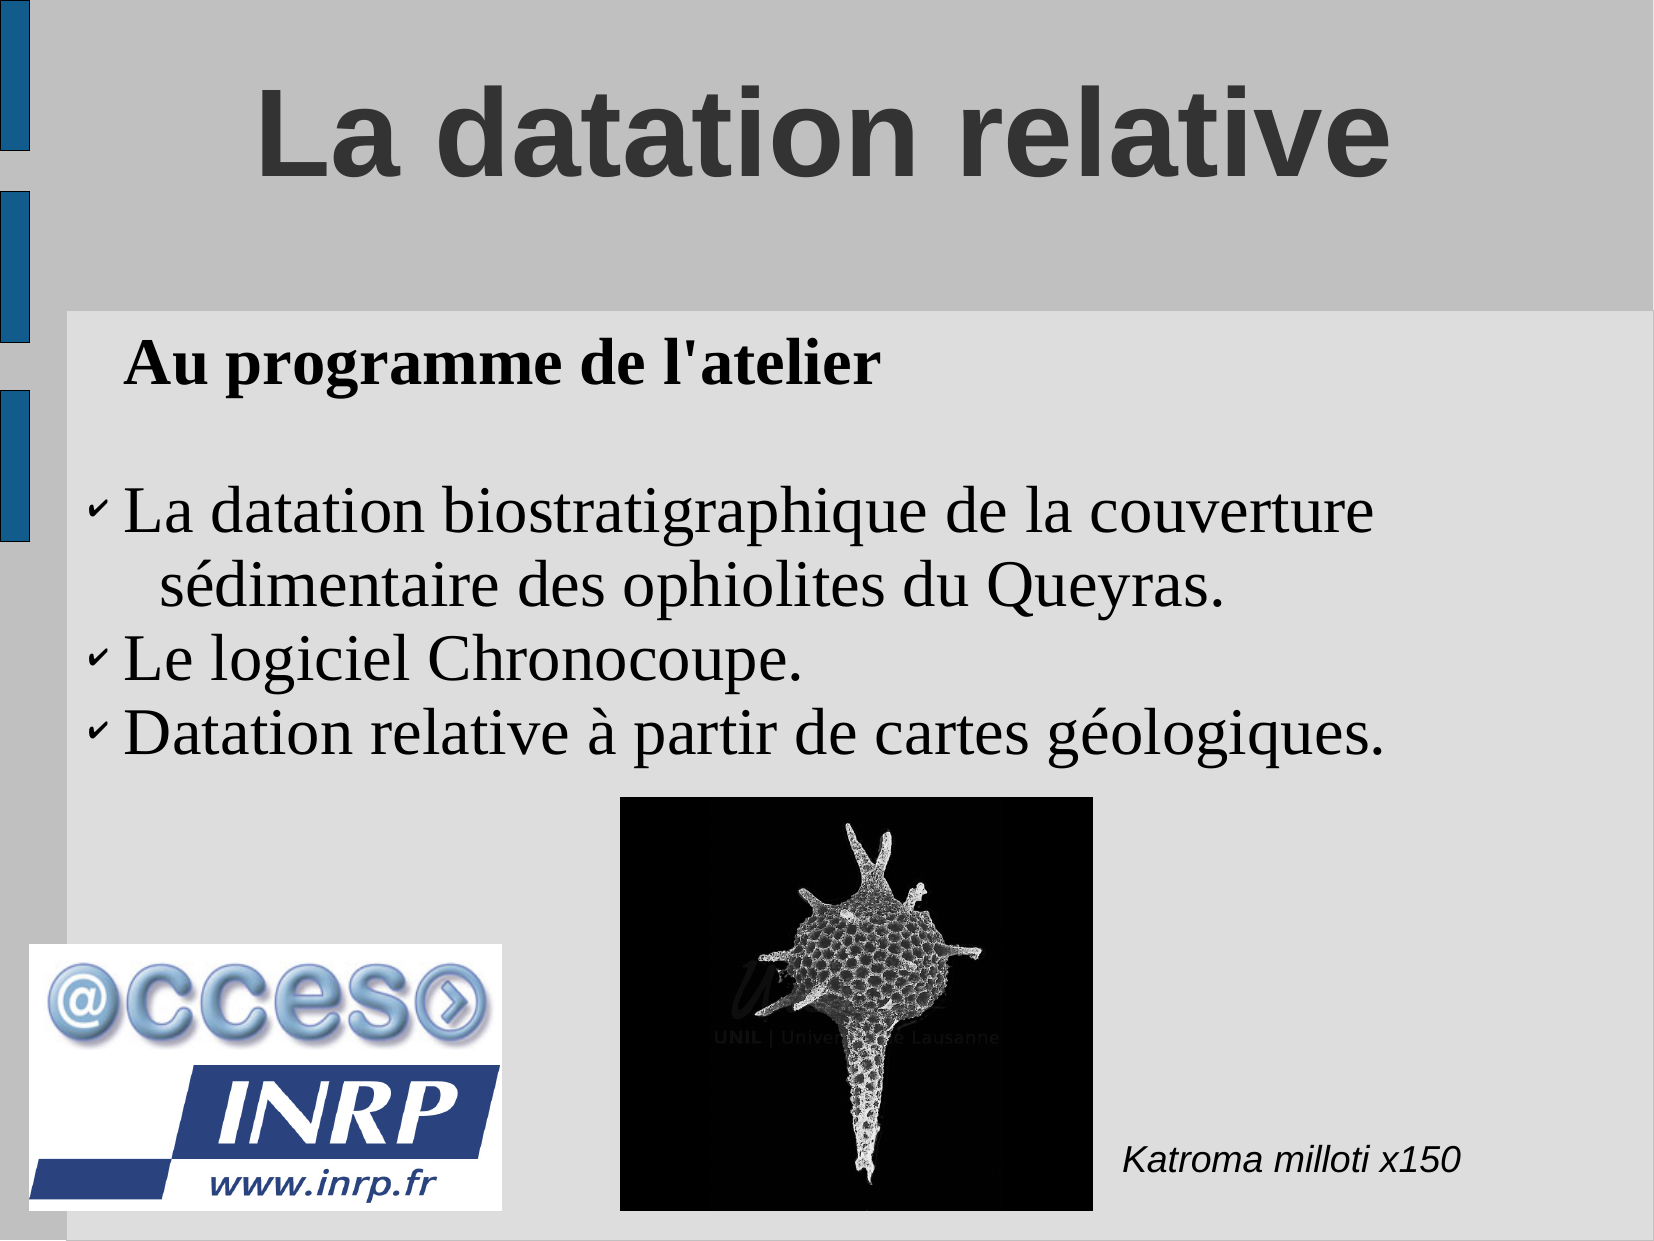

# La datation relative
Au programme de l'atelier
La datation biostratigraphique de la couverture sédimentaire des ophiolites du Queyras.
Le logiciel Chronocoupe.
Datation relative à partir de cartes géologiques.
Katroma milloti x150